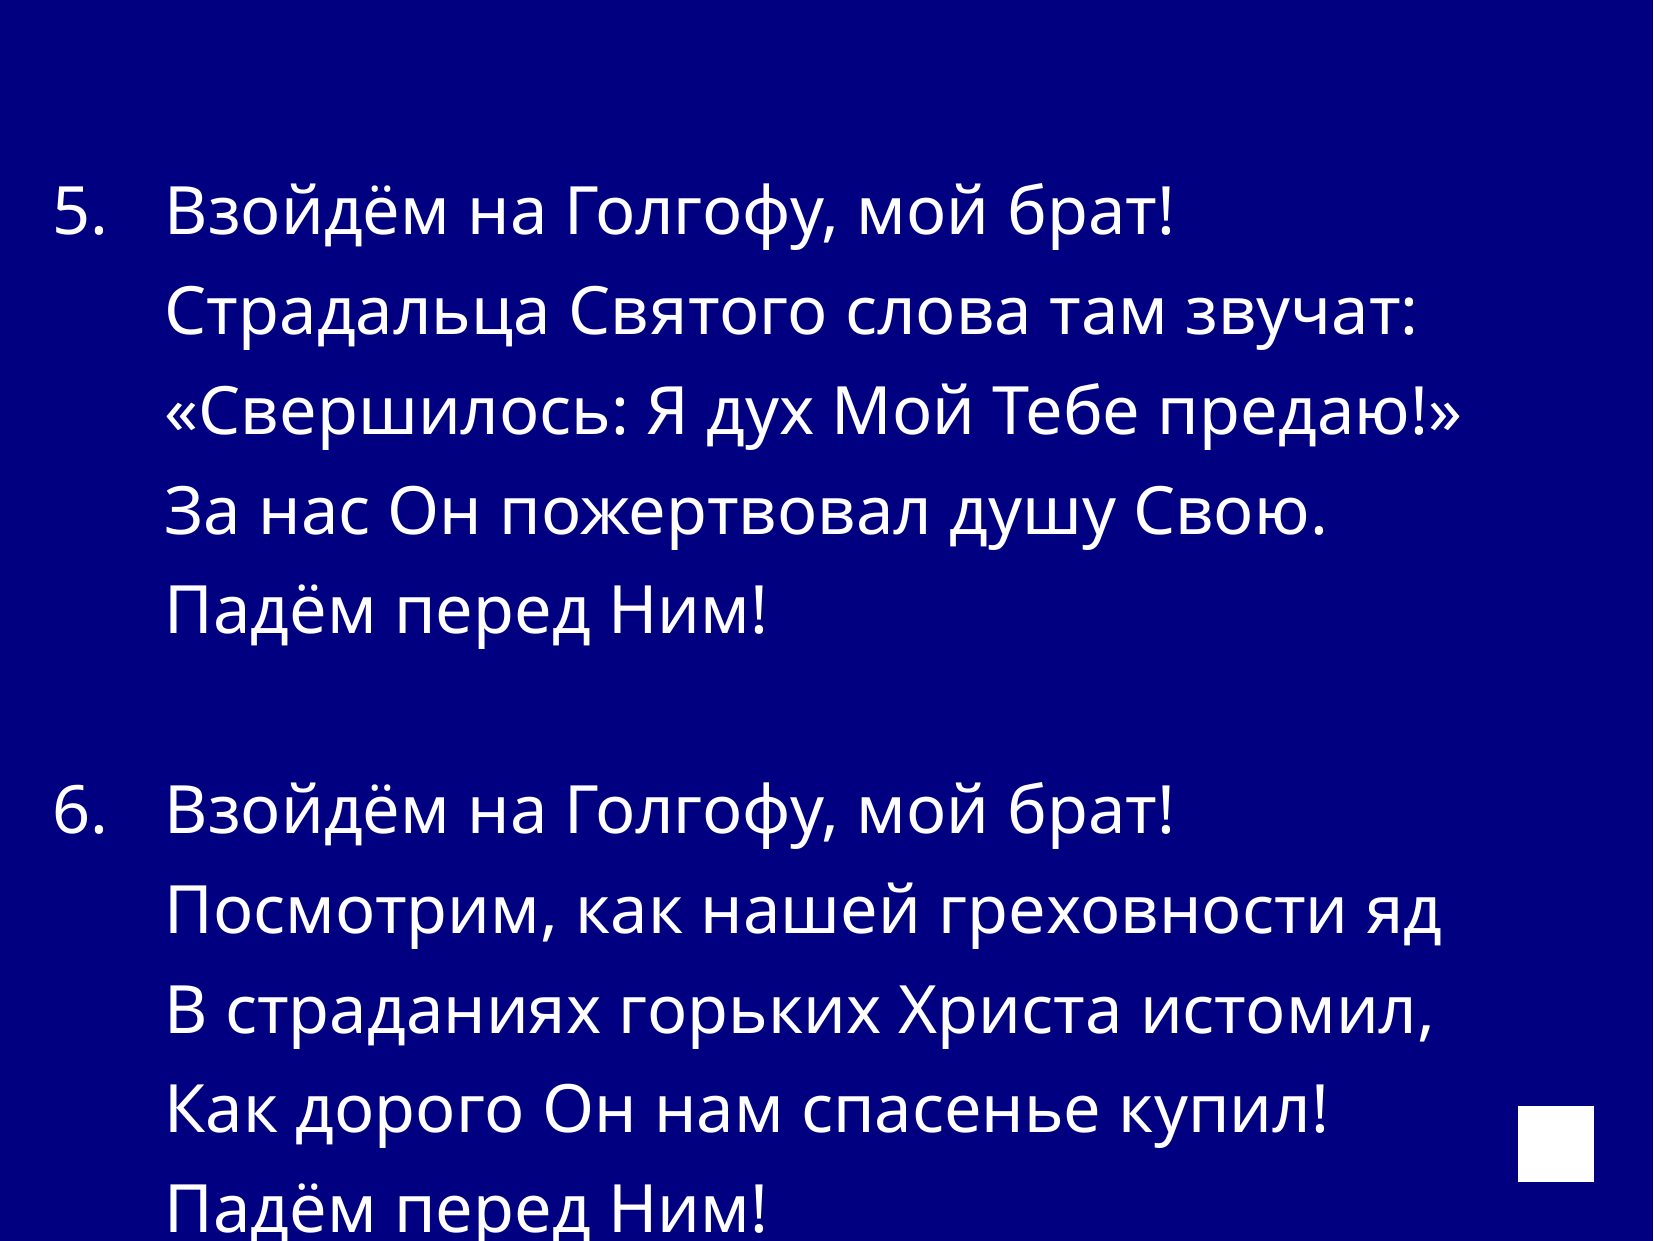

5.	Взойдём на Голгофу, мой брат!
	Страдальца Святого слова там звучат:
	«Свершилось: Я дух Мой Тебе предаю!»
	За нас Он пожертвовал душу Свою.
	Падём перед Ним!
6.	Взойдём на Голгофу, мой брат!
	Посмотрим, как нашей греховности яд
	В страданиях горьких Христа истомил,
	Как дорого Он нам спасенье купил!
	Падём перед Ним!